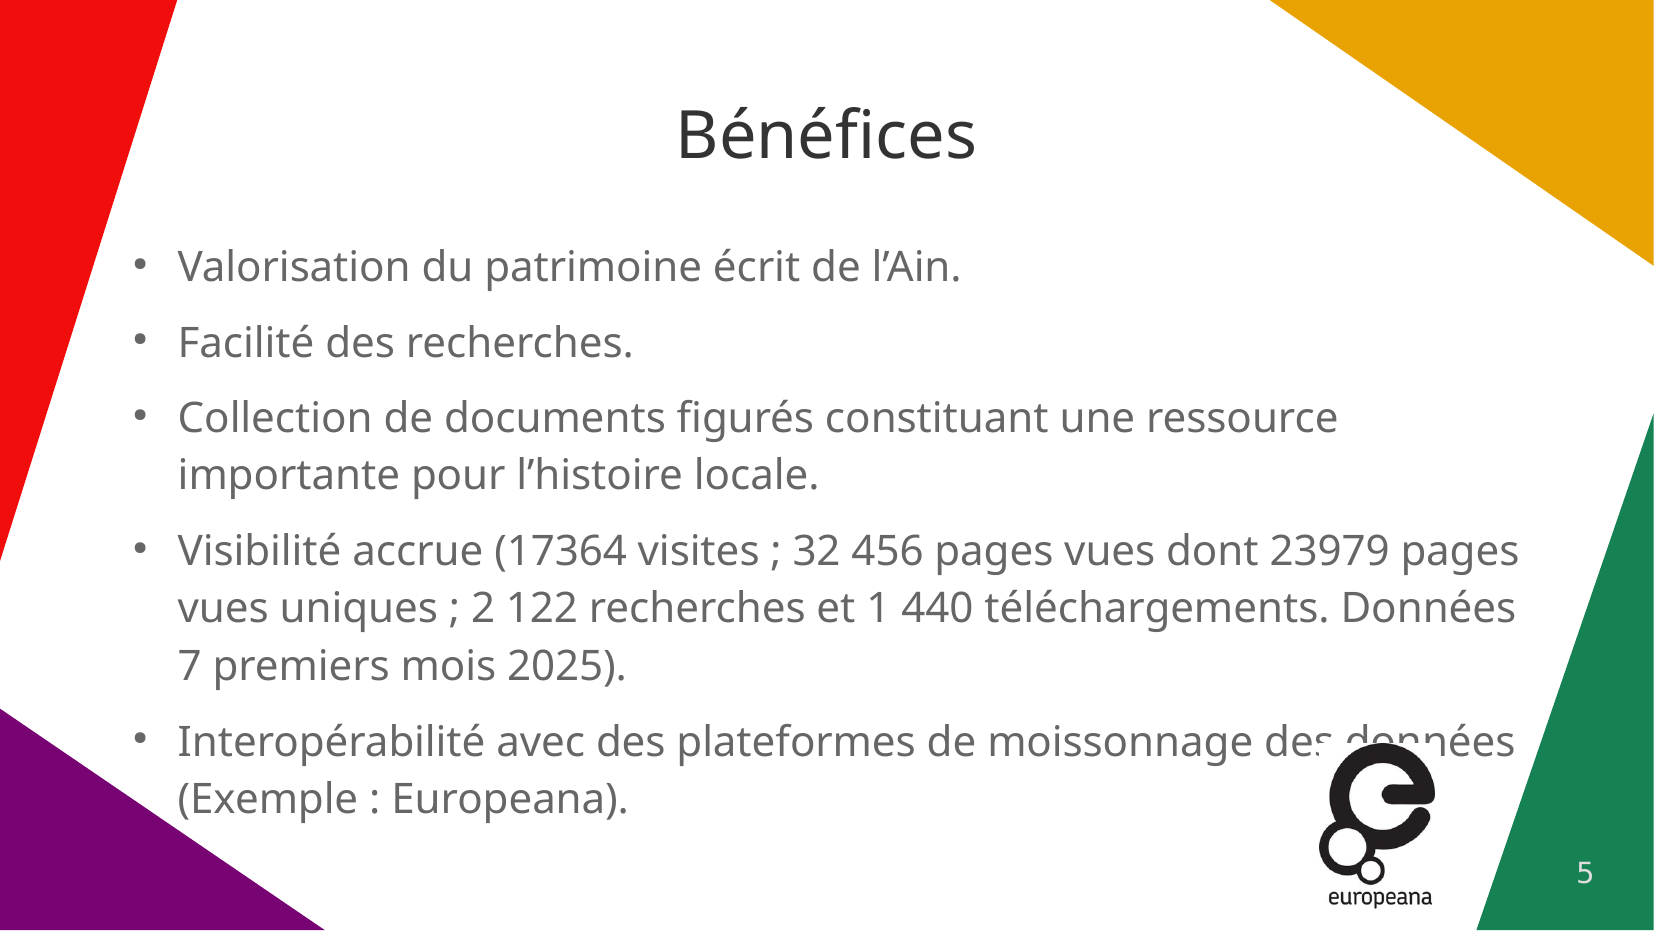

# Bénéfices
Valorisation du patrimoine écrit de l’Ain.
Facilité des recherches.
Collection de documents figurés constituant une ressource importante pour l’histoire locale.
Visibilité accrue (17364 visites ; 32 456 pages vues dont 23979 pages vues uniques ; 2 122 recherches et 1 440 téléchargements. Données 7 premiers mois 2025).
Interopérabilité avec des plateformes de moissonnage des données (Exemple : Europeana).
5